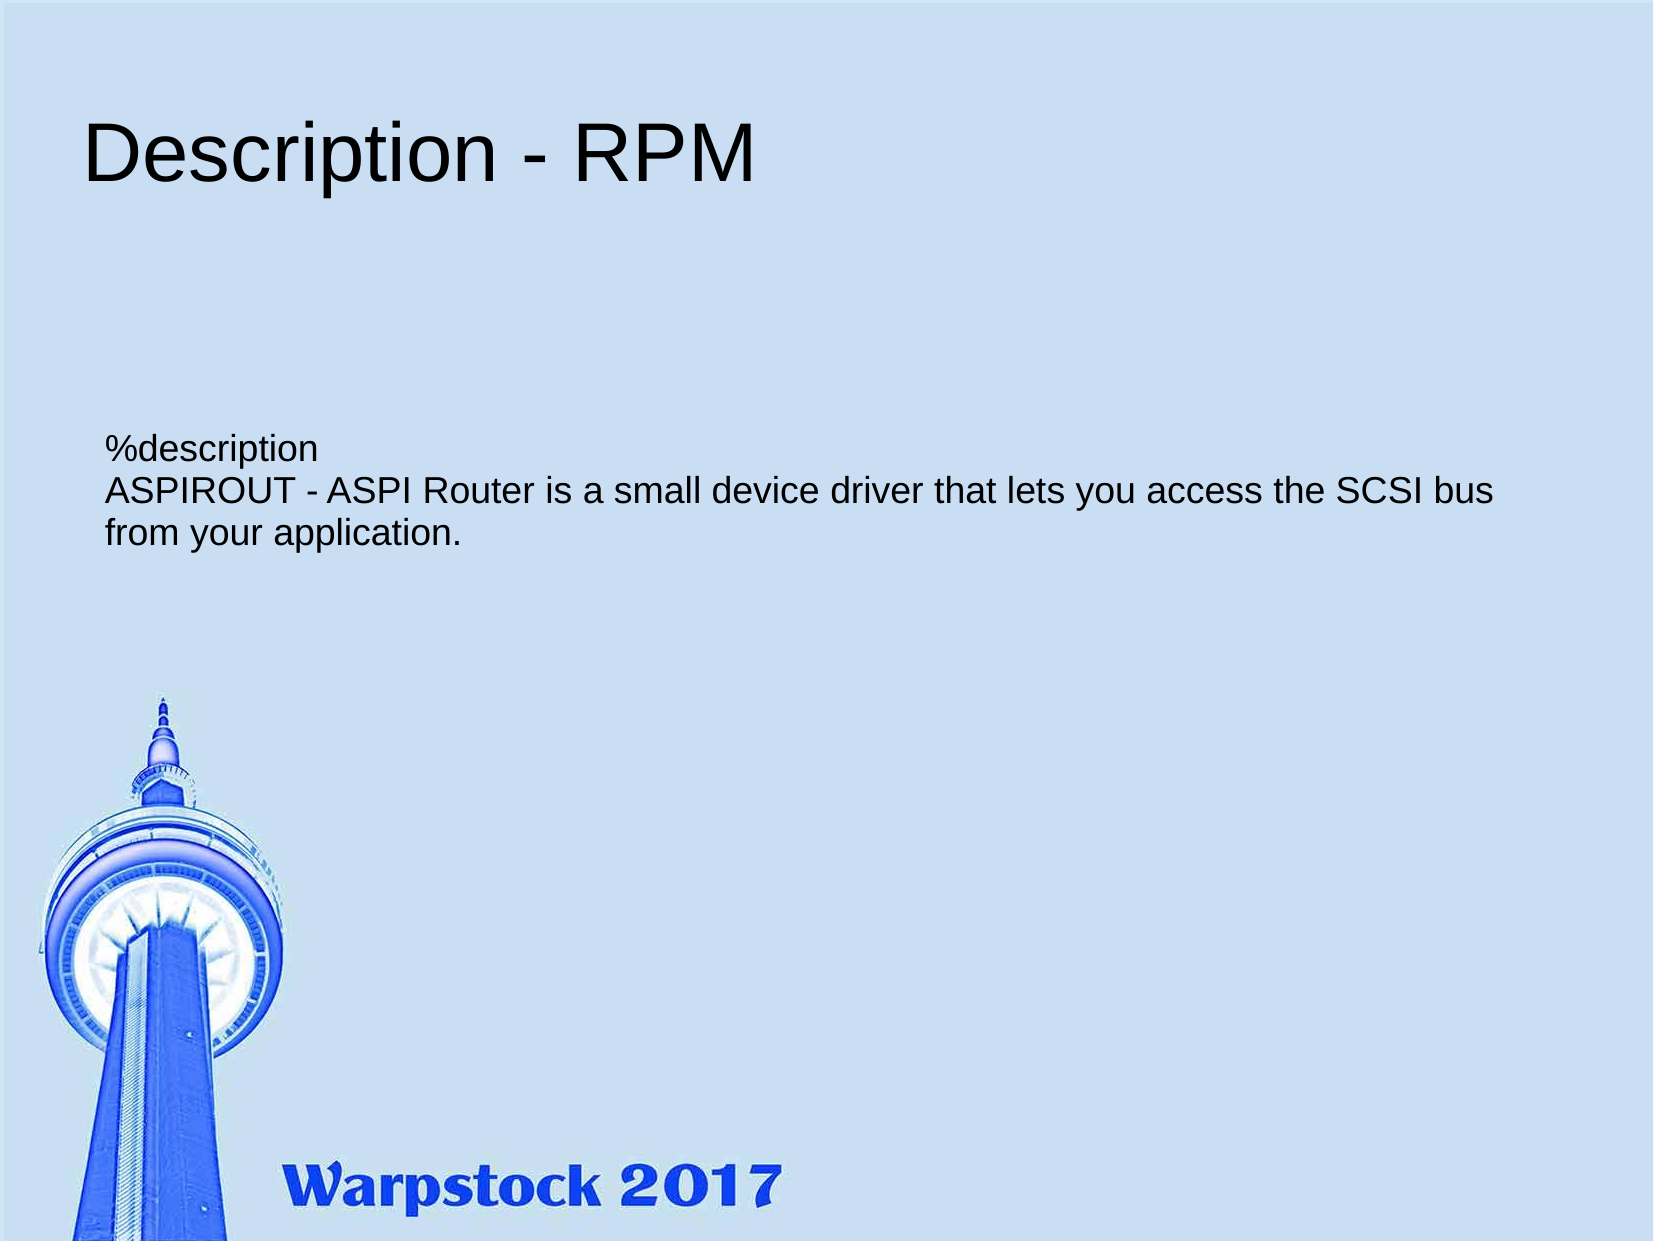

# Description - RPM
%description
ASPIROUT - ASPI Router is a small device driver that lets you access the SCSI bus from your application.